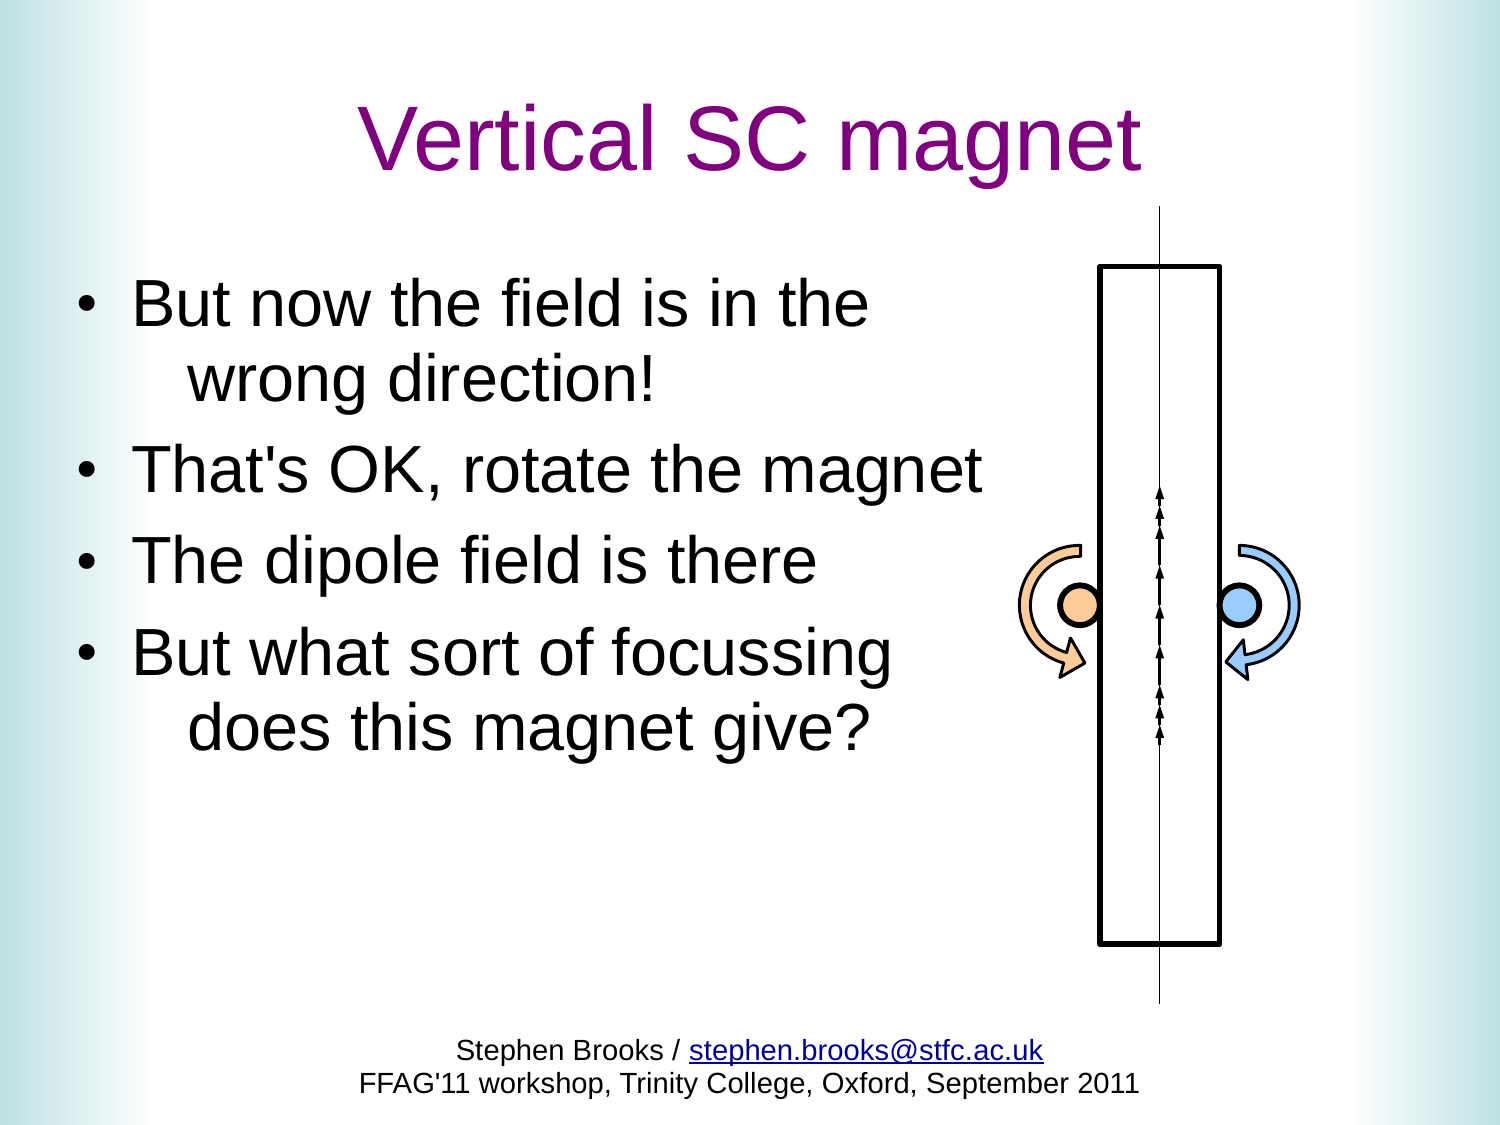

# Vertical SC magnet
But now the field is in the wrong direction!
That's OK, rotate the magnet
The dipole field is there
But what sort of focussing does this magnet give?